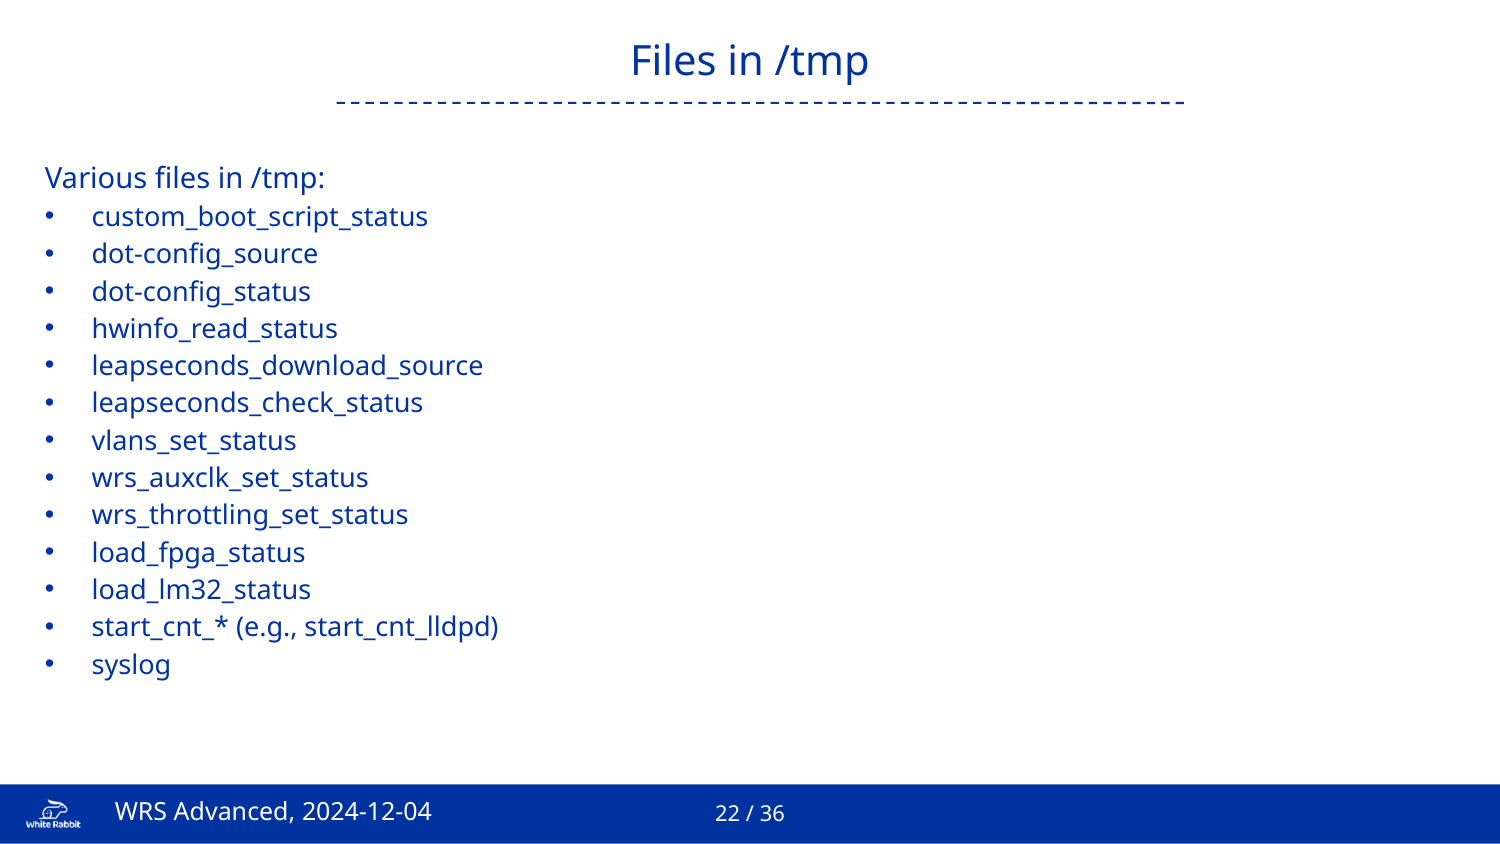

# Files in /tmp
Various files in /tmp:
custom_boot_script_status
dot-config_source
dot-config_status
hwinfo_read_status
leapseconds_download_source
leapseconds_check_status
vlans_set_status
wrs_auxclk_set_status
wrs_throttling_set_status
load_fpga_status
load_lm32_status
start_cnt_* (e.g., start_cnt_lldpd)
syslog
WRS Advanced, 2024-12-04